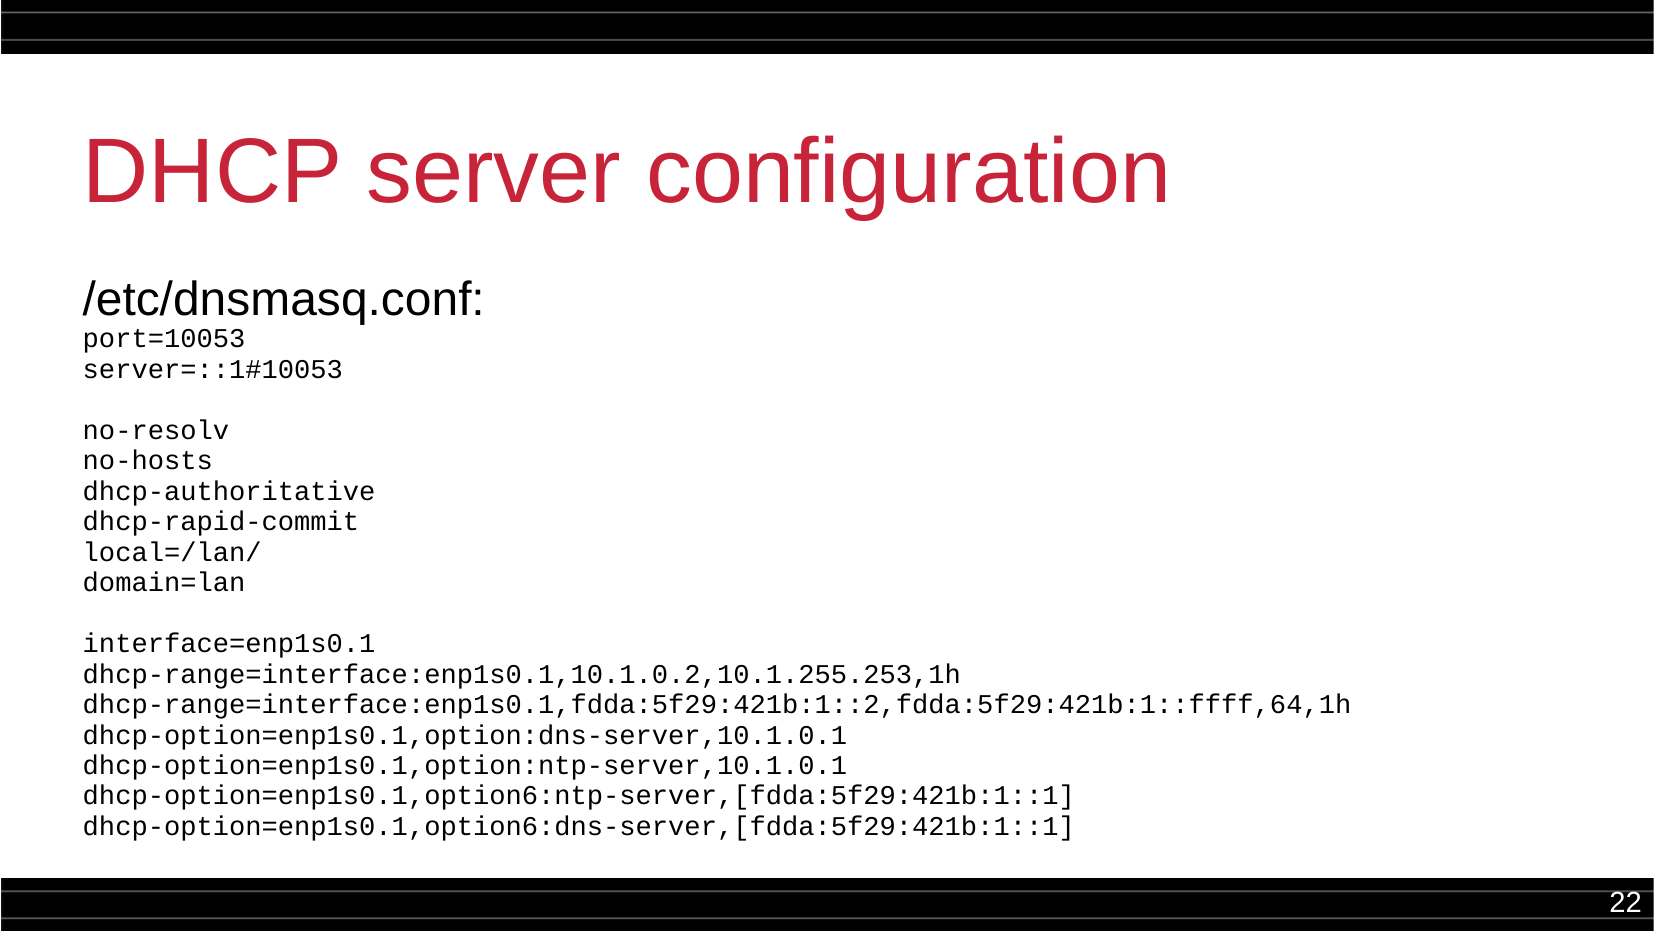

# DHCP server configuration
/etc/dnsmasq.conf:
port=10053
server=::1#10053
no-resolv
no-hosts
dhcp-authoritative
dhcp-rapid-commit
local=/lan/
domain=lan
interface=enp1s0.1
dhcp-range=interface:enp1s0.1,10.1.0.2,10.1.255.253,1h
dhcp-range=interface:enp1s0.1,fdda:5f29:421b:1::2,fdda:5f29:421b:1::ffff,64,1h
dhcp-option=enp1s0.1,option:dns-server,10.1.0.1
dhcp-option=enp1s0.1,option:ntp-server,10.1.0.1
dhcp-option=enp1s0.1,option6:ntp-server,[fdda:5f29:421b:1::1]
dhcp-option=enp1s0.1,option6:dns-server,[fdda:5f29:421b:1::1]